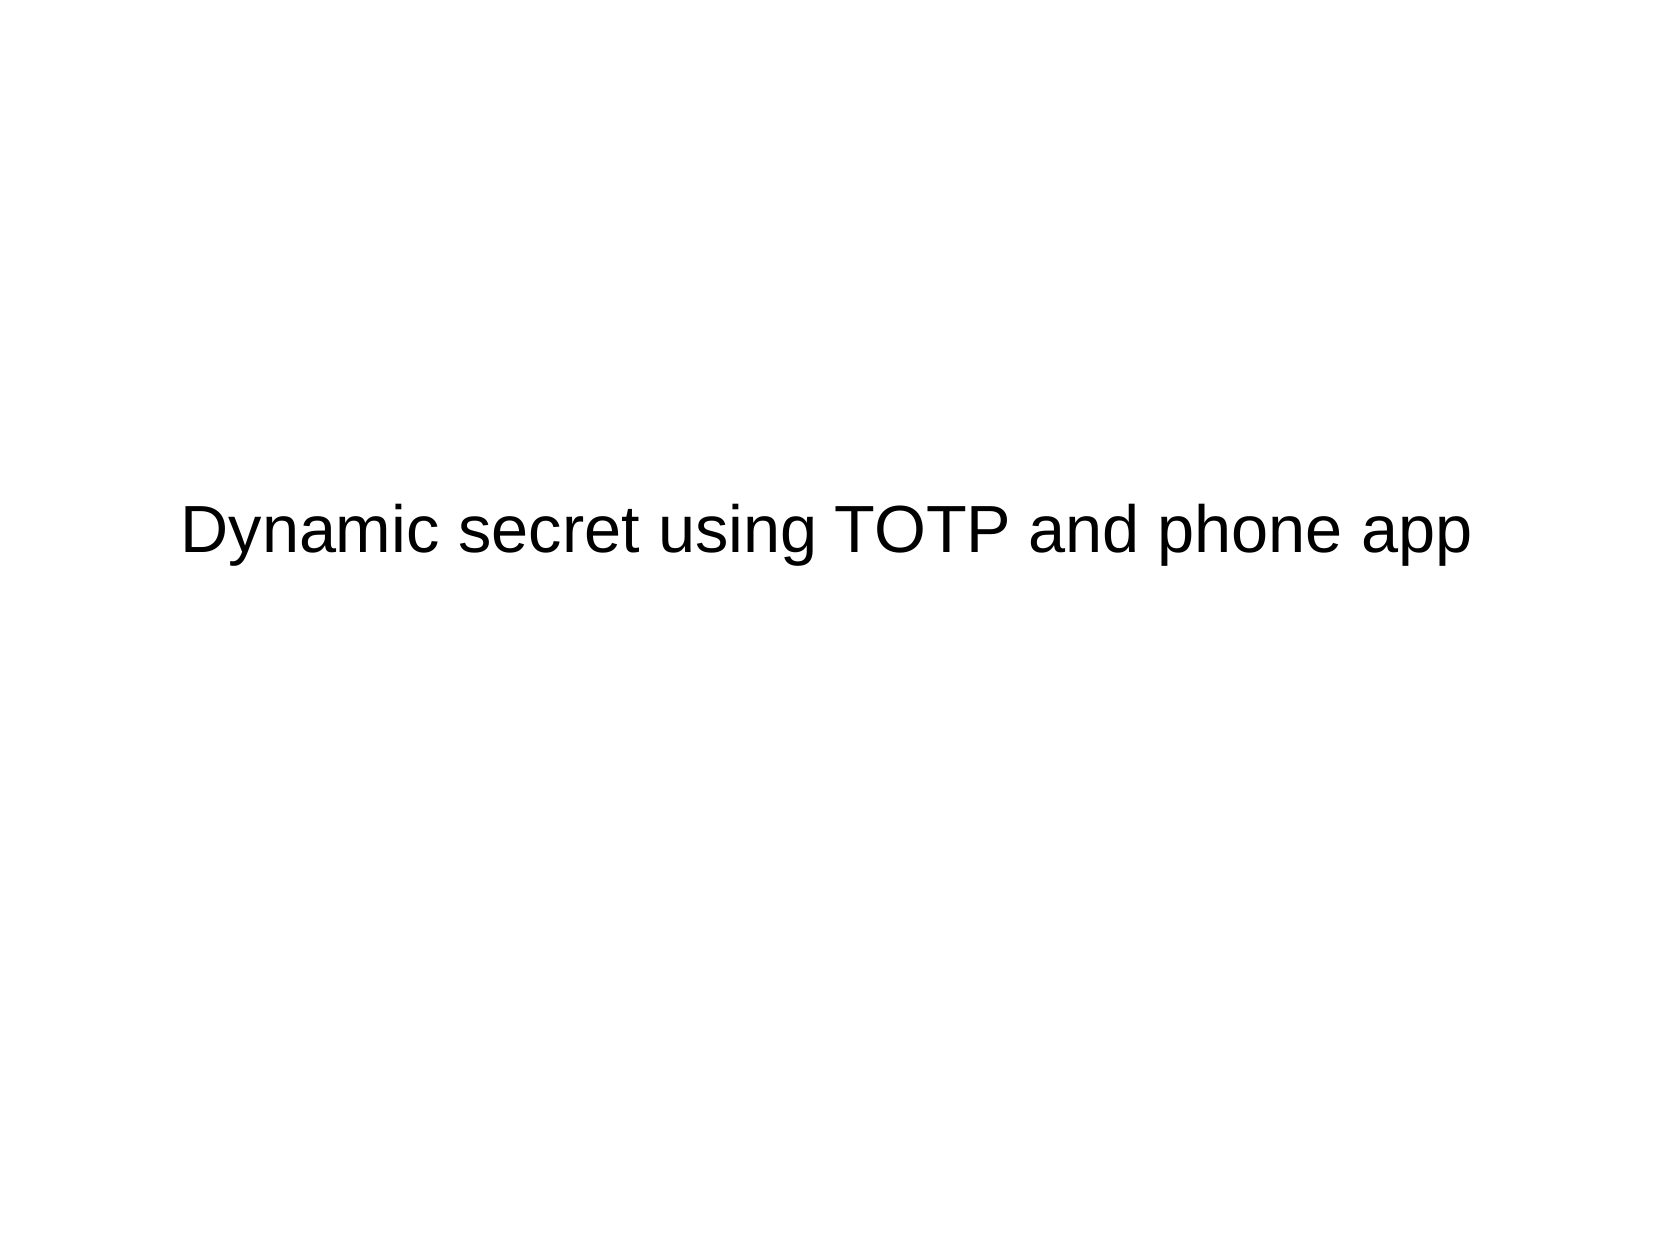

# Dynamic secret using TOTP and phone app